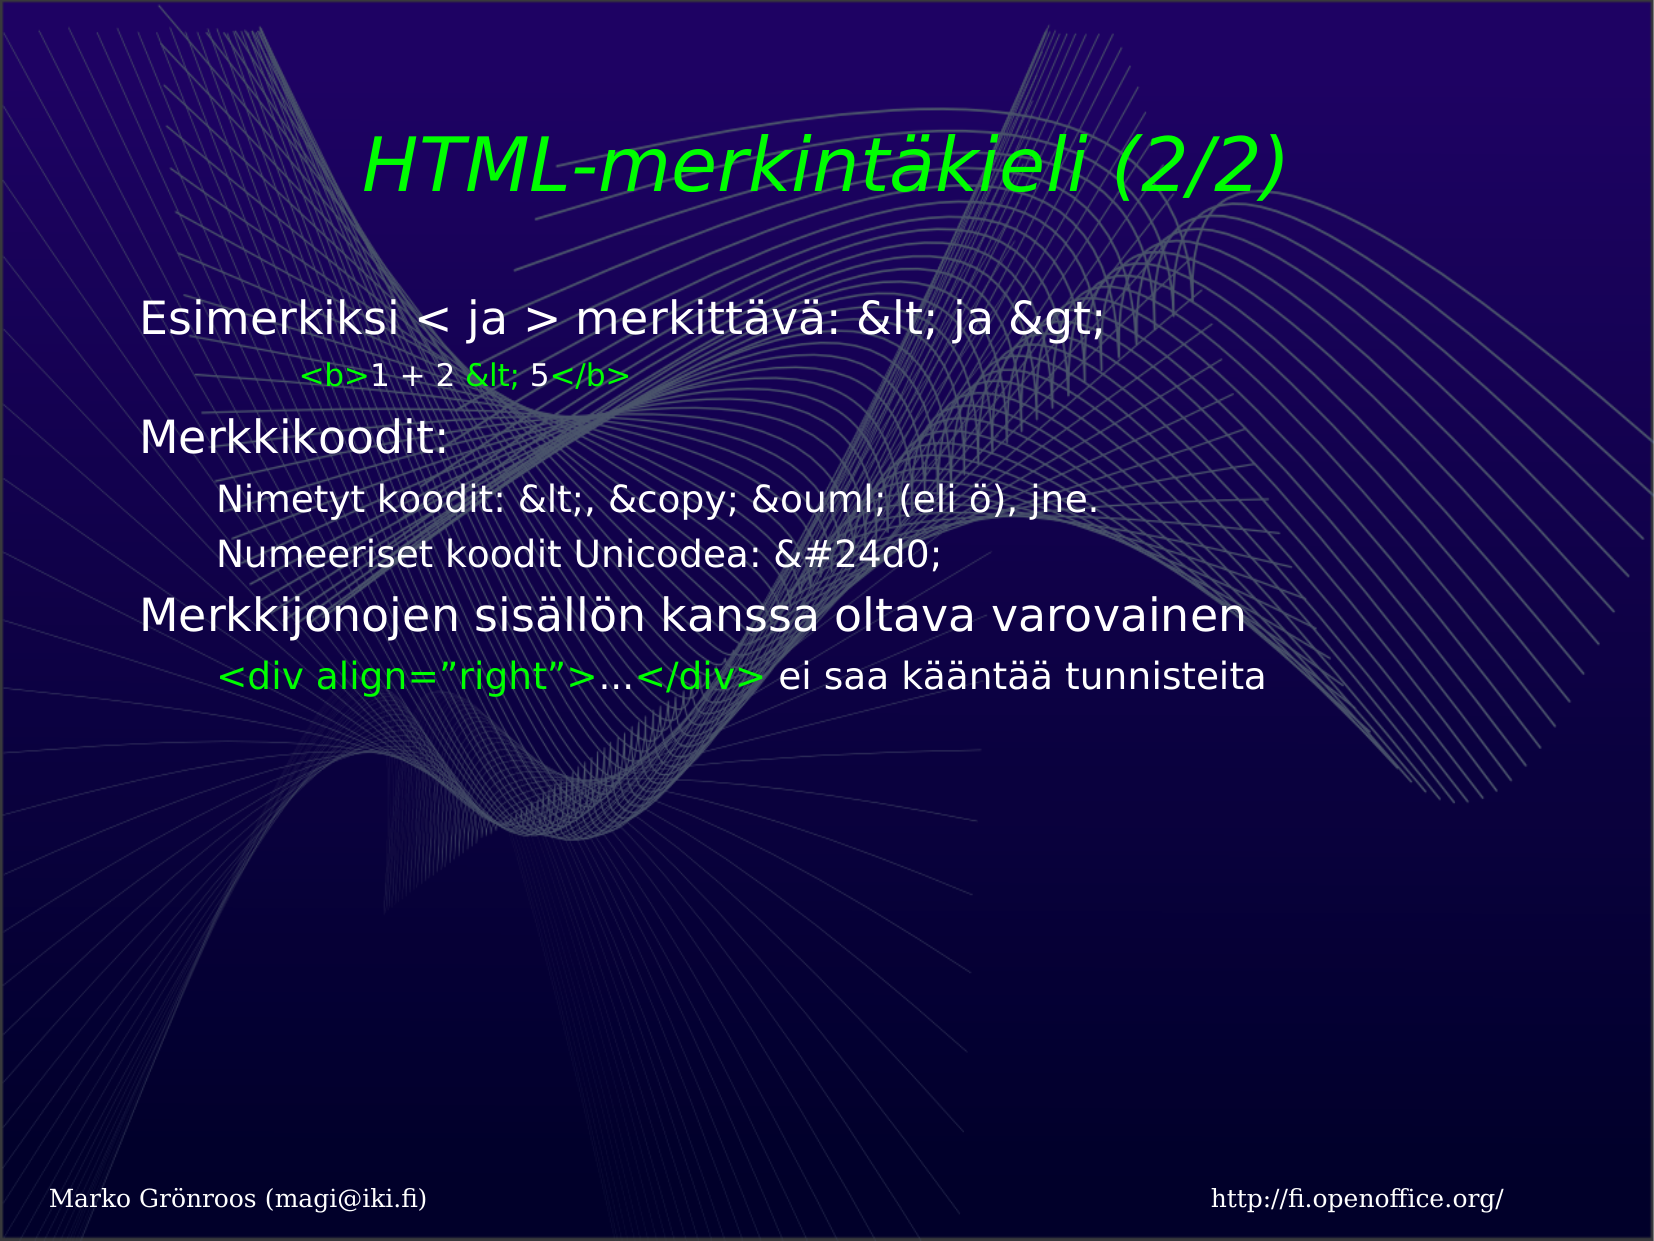

# HTML-merkintäkieli (2/2)
Esimerkiksi < ja > merkittävä: &lt; ja &gt;
<b>1 + 2 &lt; 5</b>
Merkkikoodit:
Nimetyt koodit: &lt;, &copy; &ouml; (eli ö), jne.
Numeeriset koodit Unicodea: &#24d0;
Merkkijonojen sisällön kanssa oltava varovainen
<div align=”right”>...</div> ei saa kääntää tunnisteita